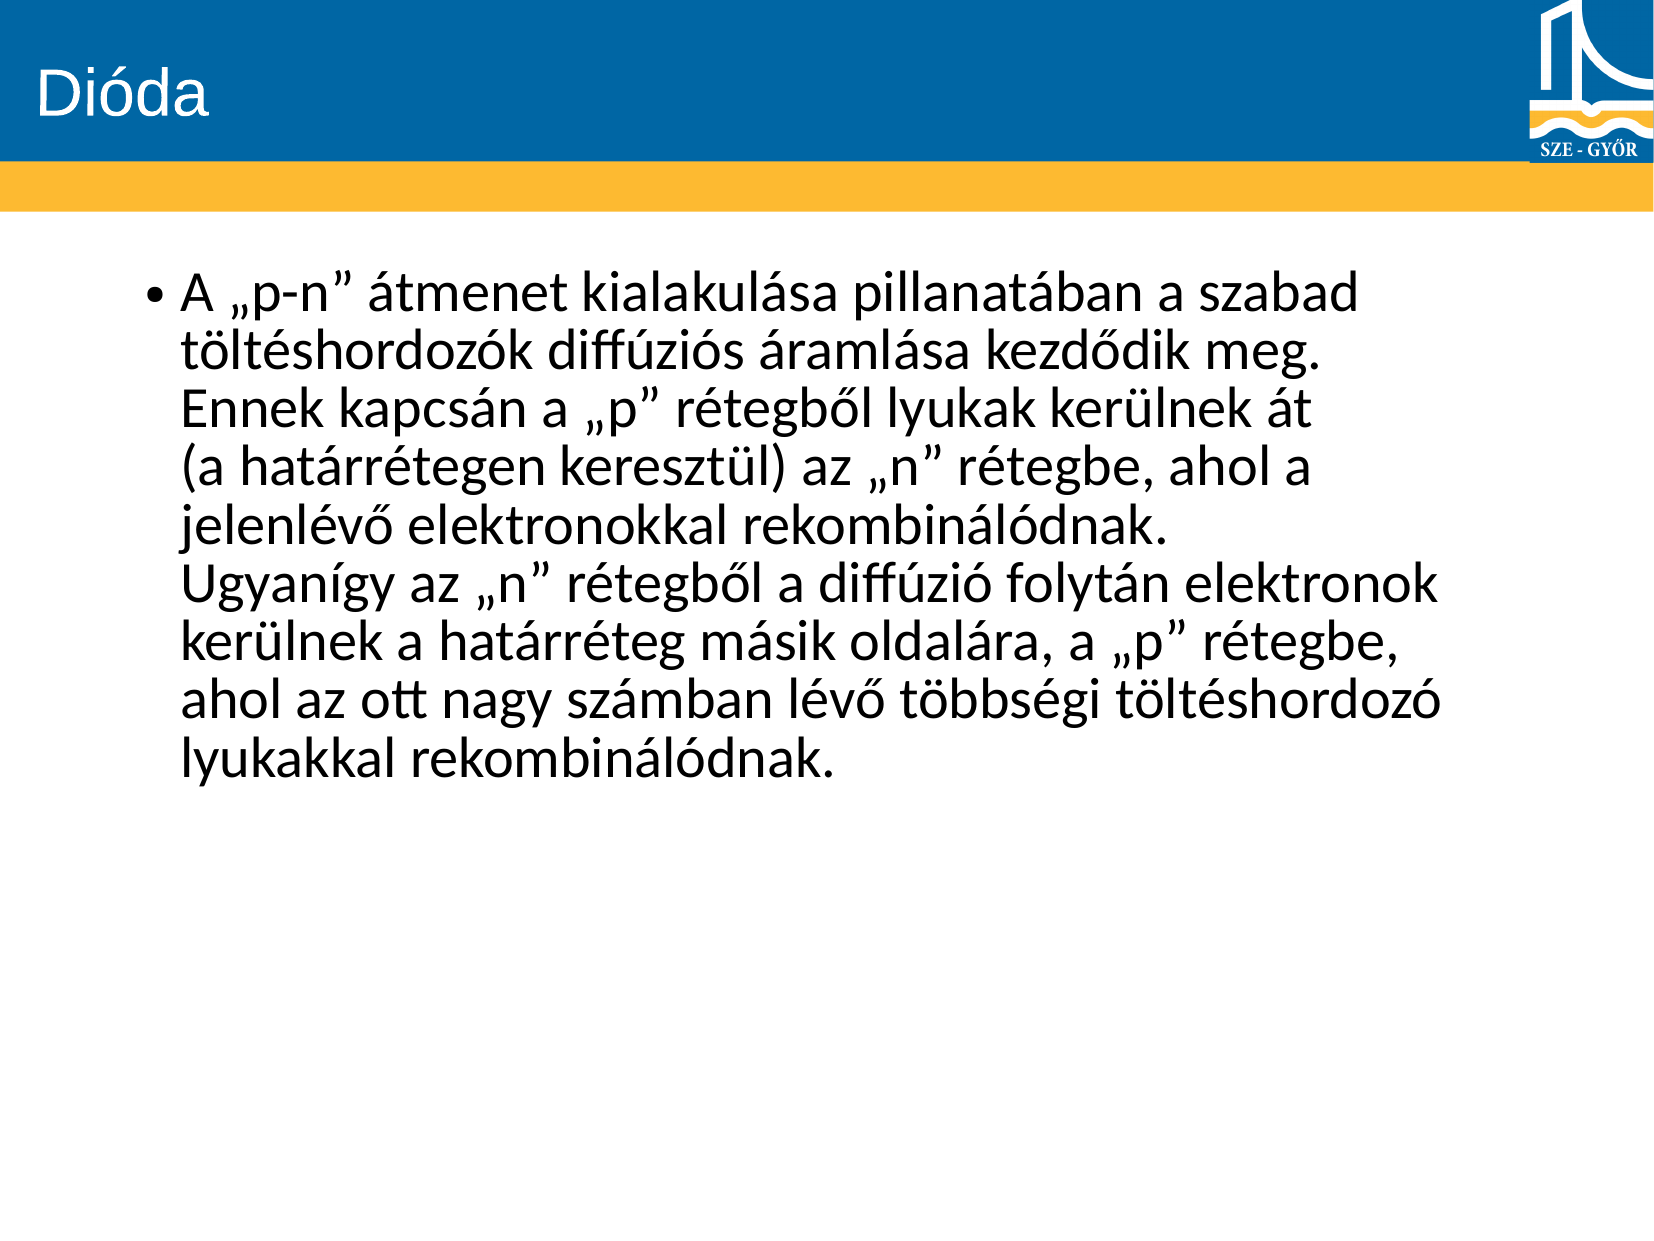

Dióda
A „p-n” átmenet kialakulása pillanatában a szabad töltéshordozók diffúziós áramlása kezdődik meg.
Ennek kapcsán a „p” rétegből lyukak kerülnek át
(a határrétegen keresztül) az „n” rétegbe, ahol a jelenlévő elektronokkal rekombinálódnak.
Ugyanígy az „n” rétegből a diffúzió folytán elektronok kerülnek a határréteg másik oldalára, a „p” rétegbe, ahol az ott nagy számban lévő többségi töltéshordozó lyukakkal rekombinálódnak.